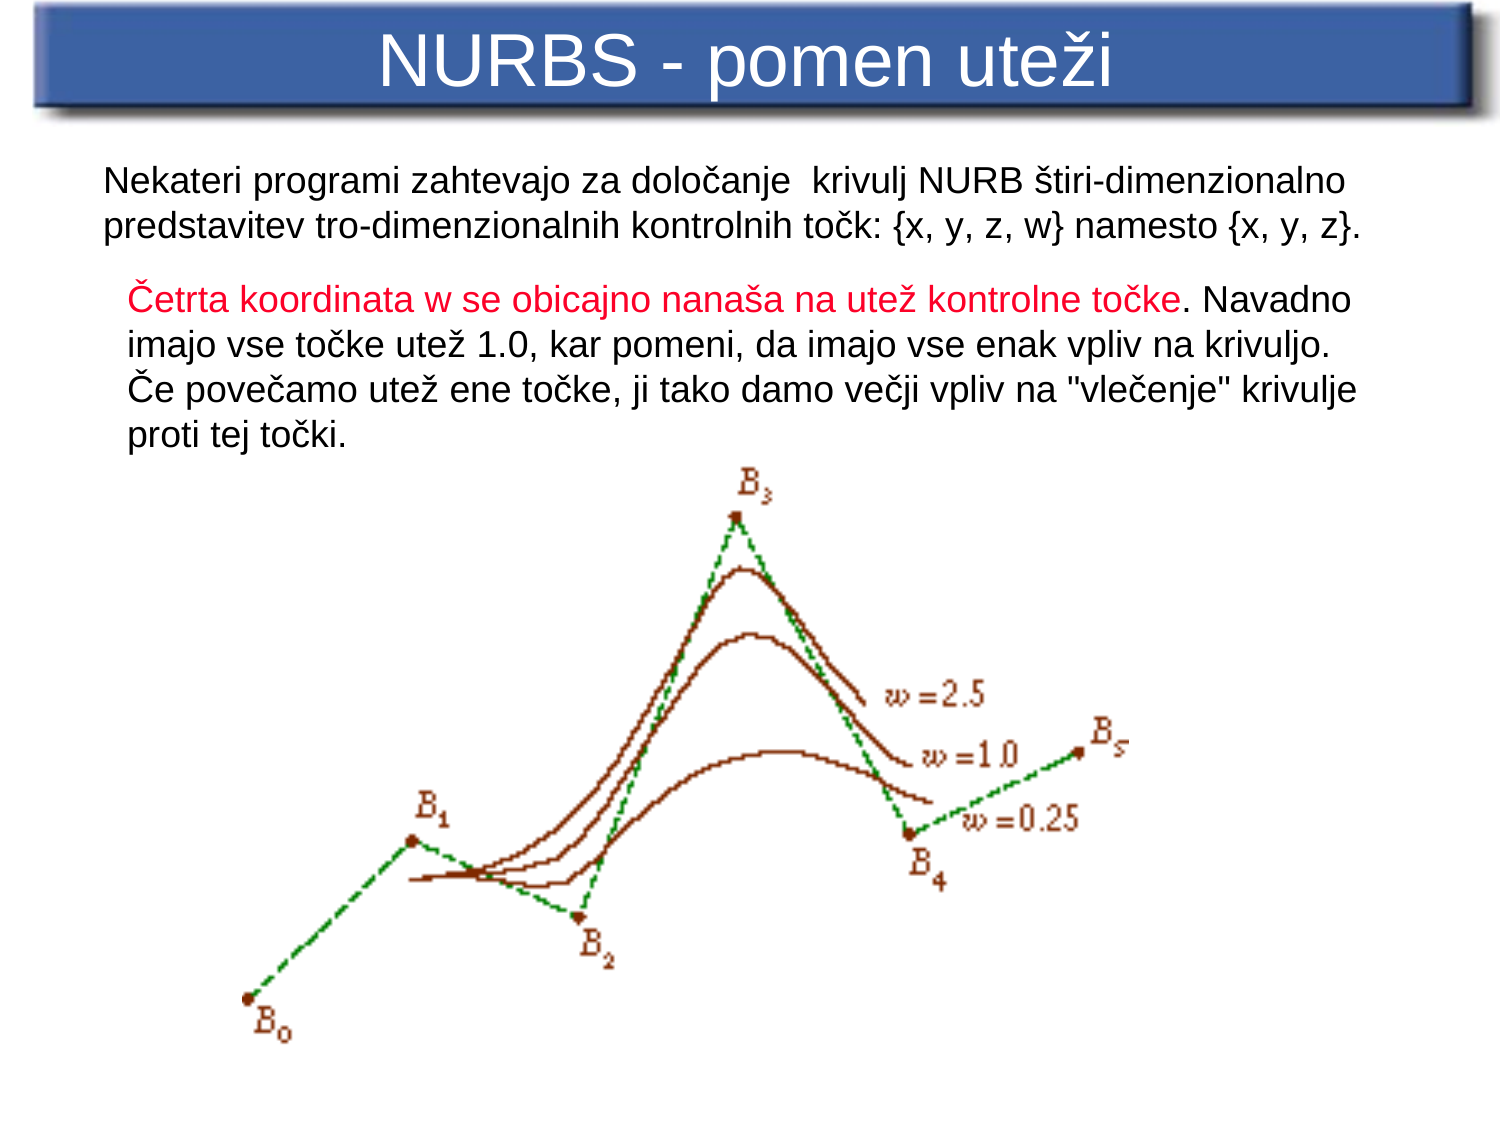

# NURBS - pomen uteži
Nekateri programi zahtevajo za določanje  krivulj NURB štiri-dimenzionalno predstavitev tro-dimenzionalnih kontrolnih točk: {x, y, z, w} namesto {x, y, z}.
Četrta koordinata w se obicajno nanaša na utež kontrolne točke. Navadno imajo vse točke utež 1.0, kar pomeni, da imajo vse enak vpliv na krivuljo. Če povečamo utež ene točke, ji tako damo večji vpliv na "vlečenje" krivulje proti tej točki.